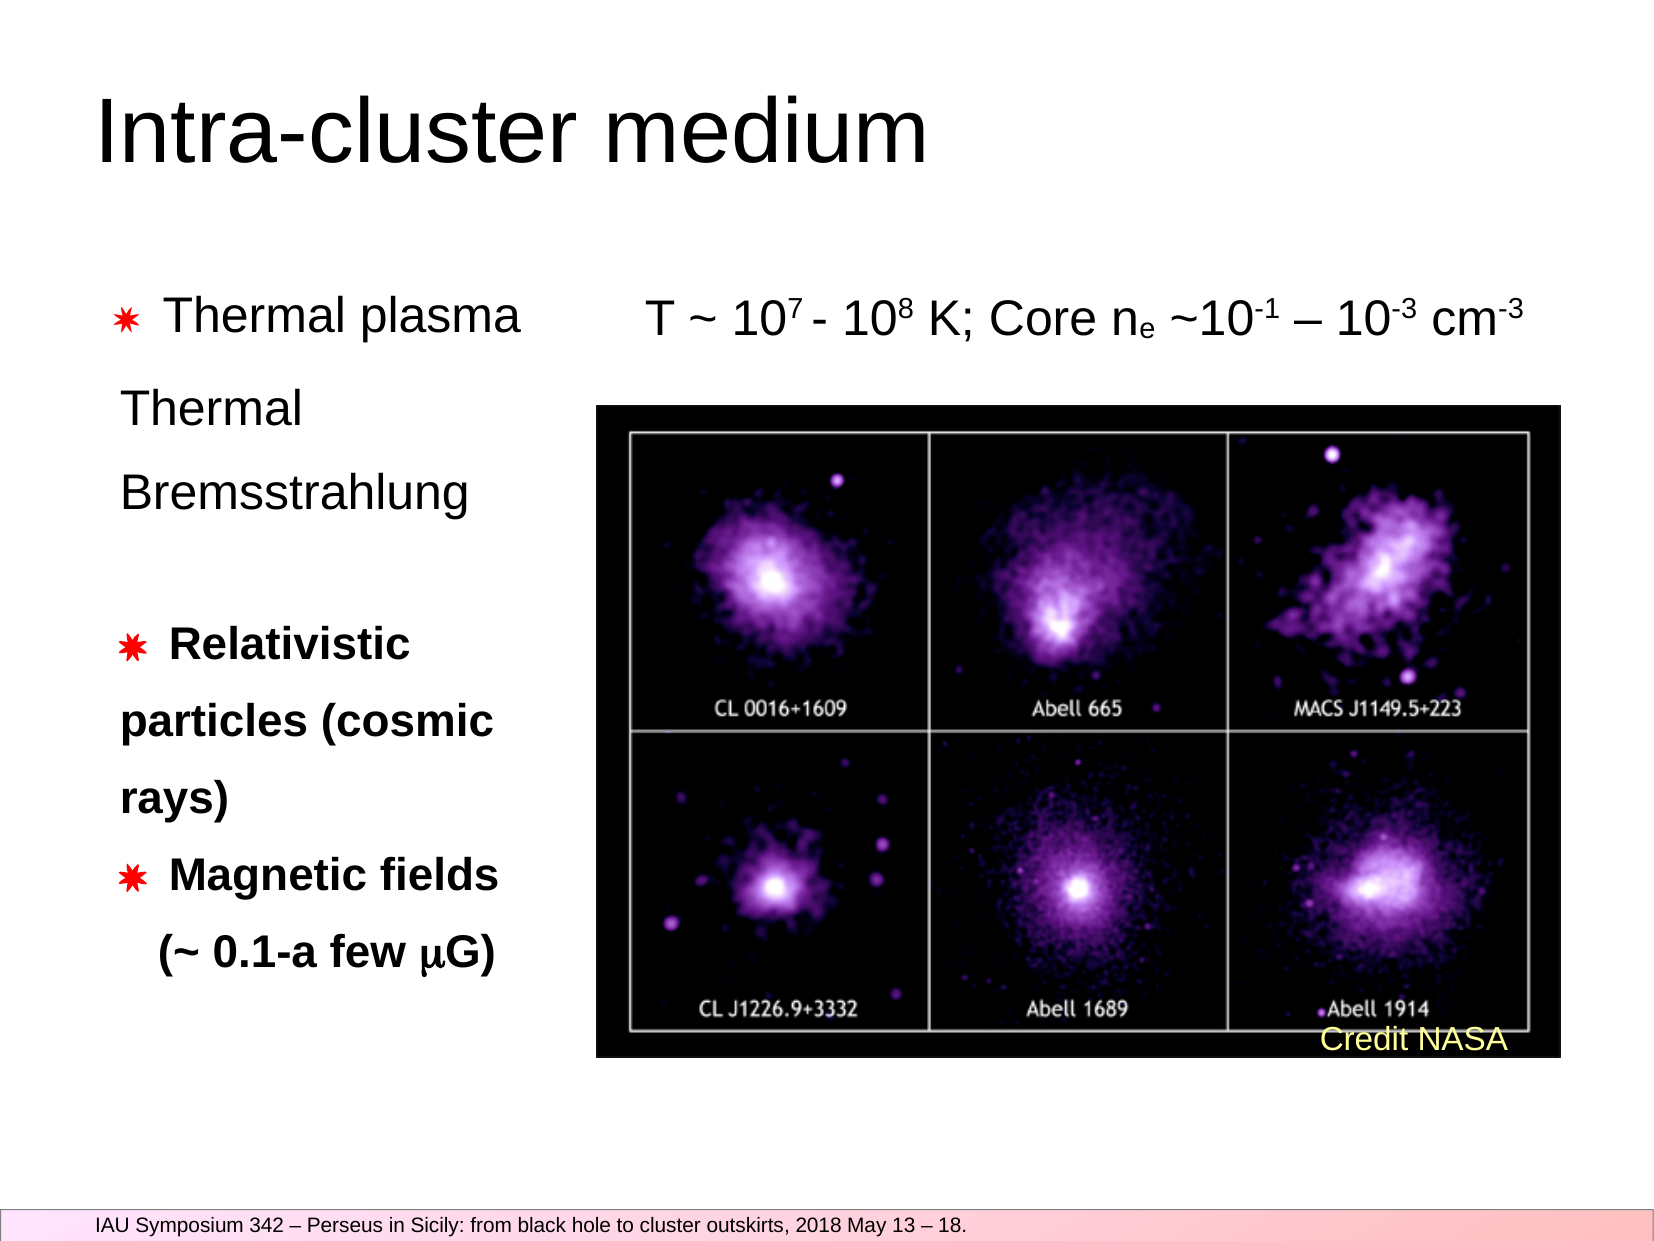

# Intra-cluster medium
✷ Thermal plasma
Thermal Bremsstrahlung
T ~ 107 - 108 K; Core ne ~10-1 – 10-3 cm-3
Credit NASA
✷ Relativistic particles (cosmic rays)
✷ Magnetic fields (~ 0.1-a few mG)